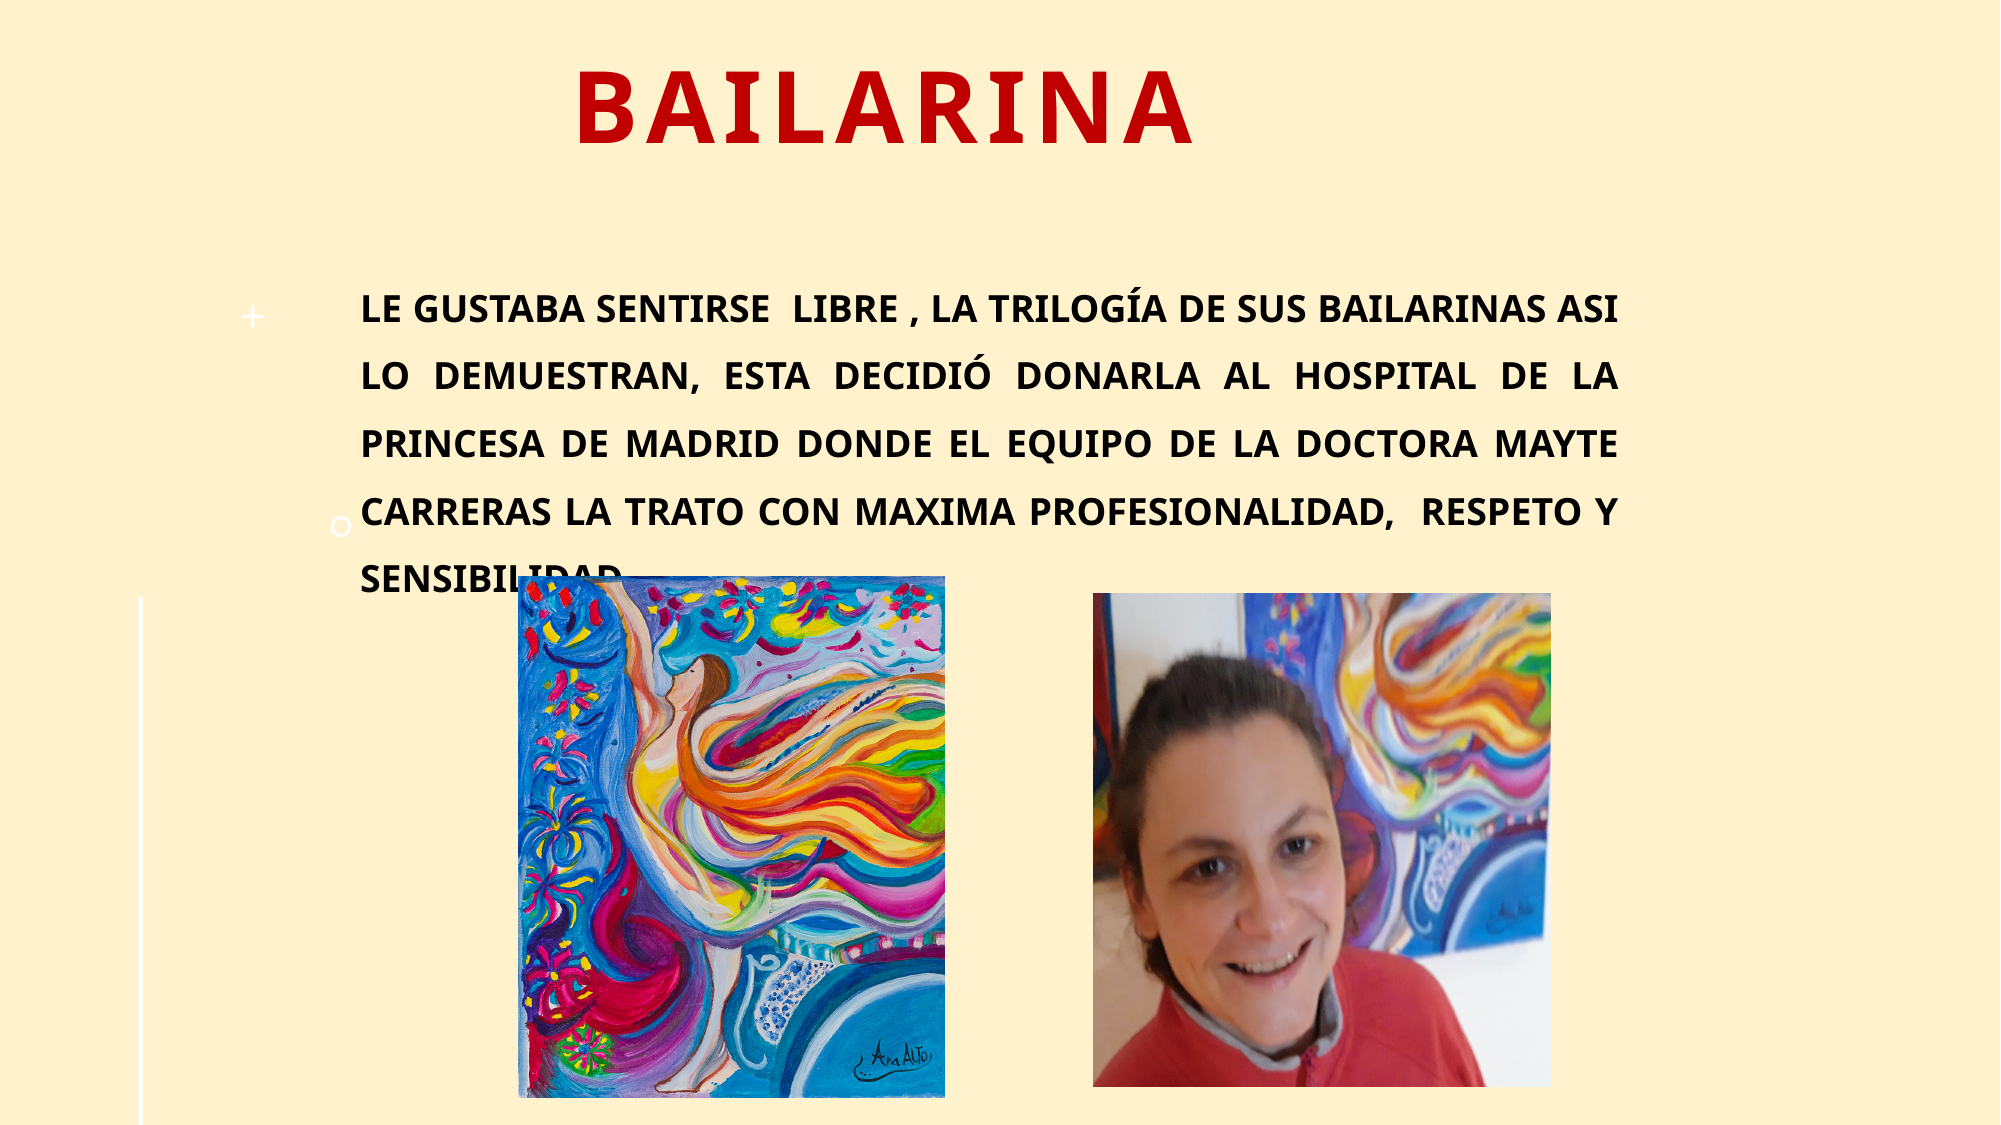

# BAILARINA
LE GUSTABA SENTIRSE LIBRE , LA TRILOGÍA DE SUS BAILARINAS ASI LO DEMUESTRAN, ESTA DECIDIÓ DONARLA AL HOSPITAL DE LA PRINCESA DE MADRID DONDE EL EQUIPO DE LA DOCTORA MAYTE CARRERAS LA TRATO CON MAXIMA PROFESIONALIDAD, RESPETO Y SENSIBILIDAD .